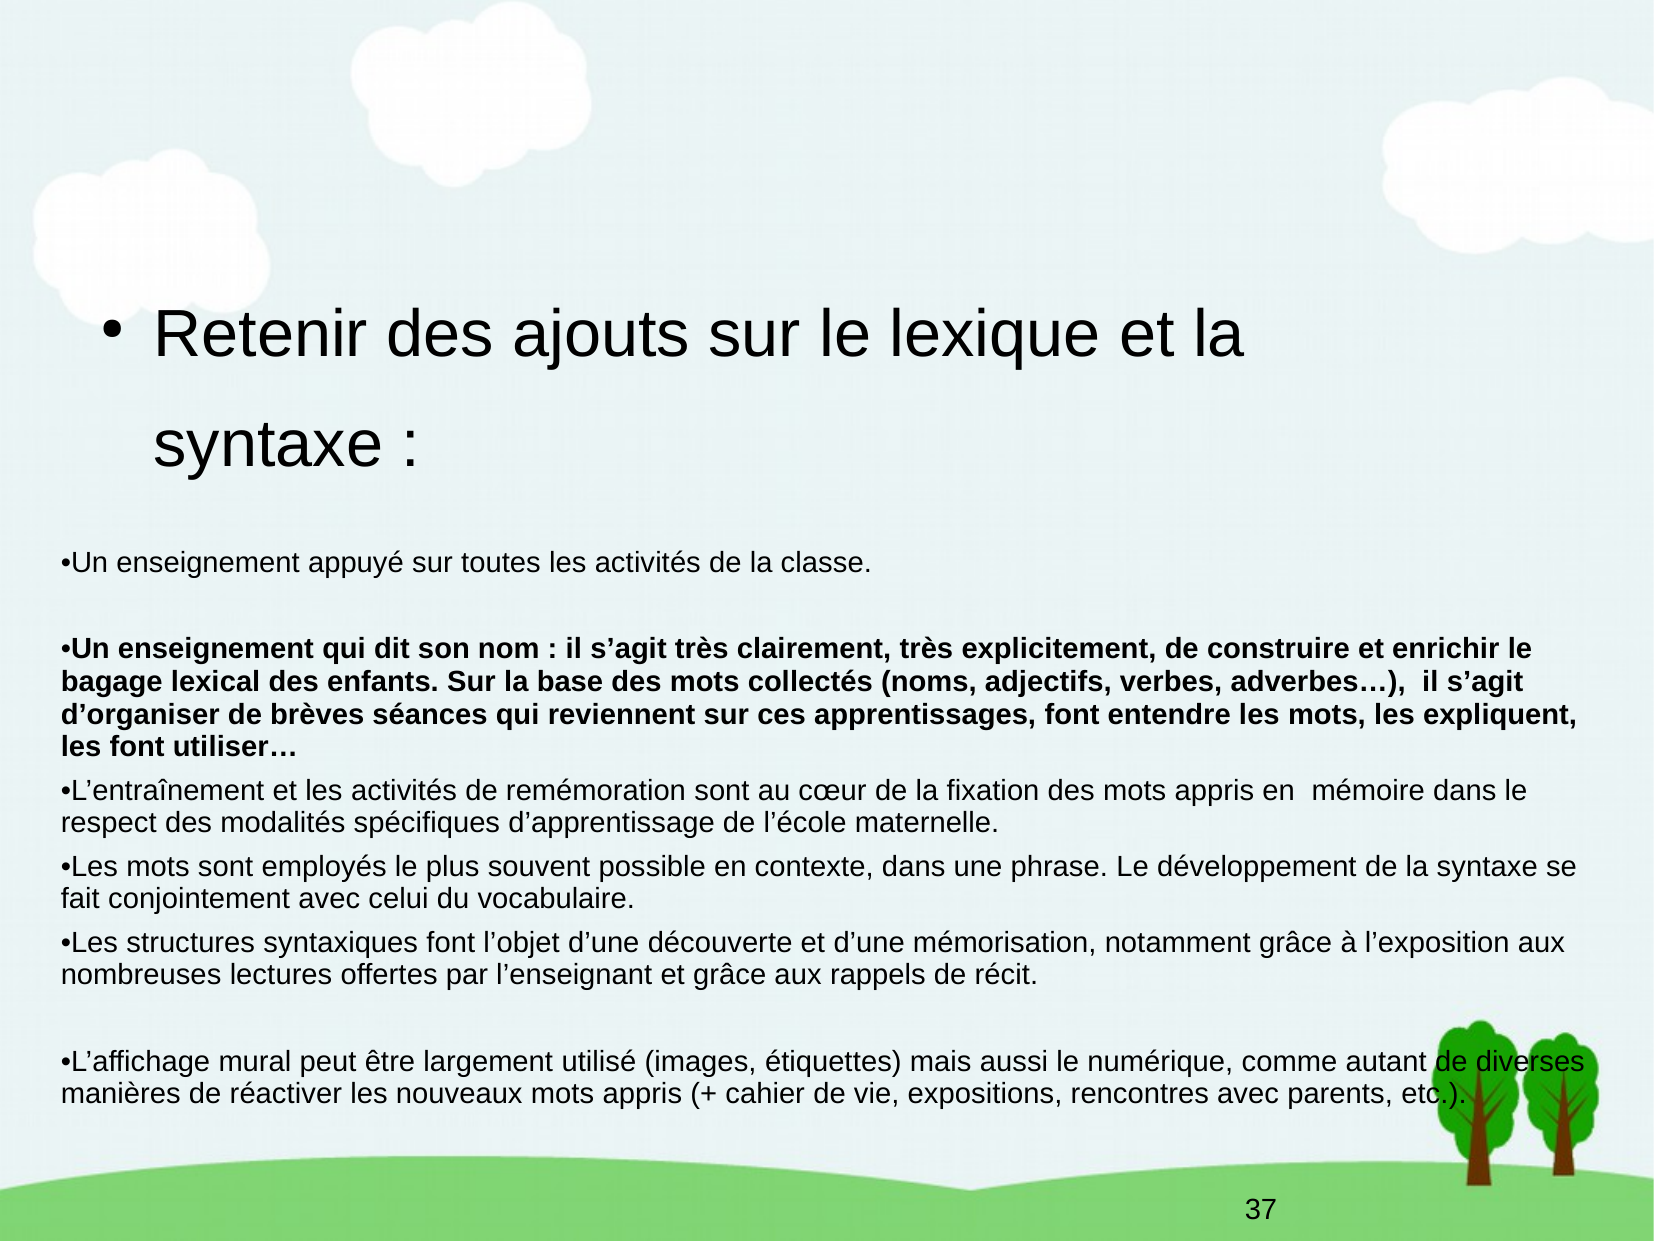

# Retenir des ajouts sur le lexique et la
syntaxe :
Un enseignement appuyé sur toutes les activités de la classe.
Un enseignement qui dit son nom : il s’agit très clairement, très explicitement, de construire et enrichir le bagage lexical des enfants. Sur la base des mots collectés (noms, adjectifs, verbes, adverbes…), il s’agit d’organiser de brèves séances qui reviennent sur ces apprentissages, font entendre les mots, les expliquent, les font utiliser…
L’entraînement et les activités de remémoration sont au cœur de la fixation des mots appris en mémoire dans le respect des modalités spécifiques d’apprentissage de l’école maternelle.
Les mots sont employés le plus souvent possible en contexte, dans une phrase. Le développement de la syntaxe se fait conjointement avec celui du vocabulaire.
Les structures syntaxiques font l’objet d’une découverte et d’une mémorisation, notamment grâce à l’exposition aux nombreuses lectures offertes par l’enseignant et grâce aux rappels de récit.
L’affichage mural peut être largement utilisé (images, étiquettes) mais aussi le numérique, comme autant de diverses manières de réactiver les nouveaux mots appris (+ cahier de vie, expositions, rencontres avec parents, etc.).